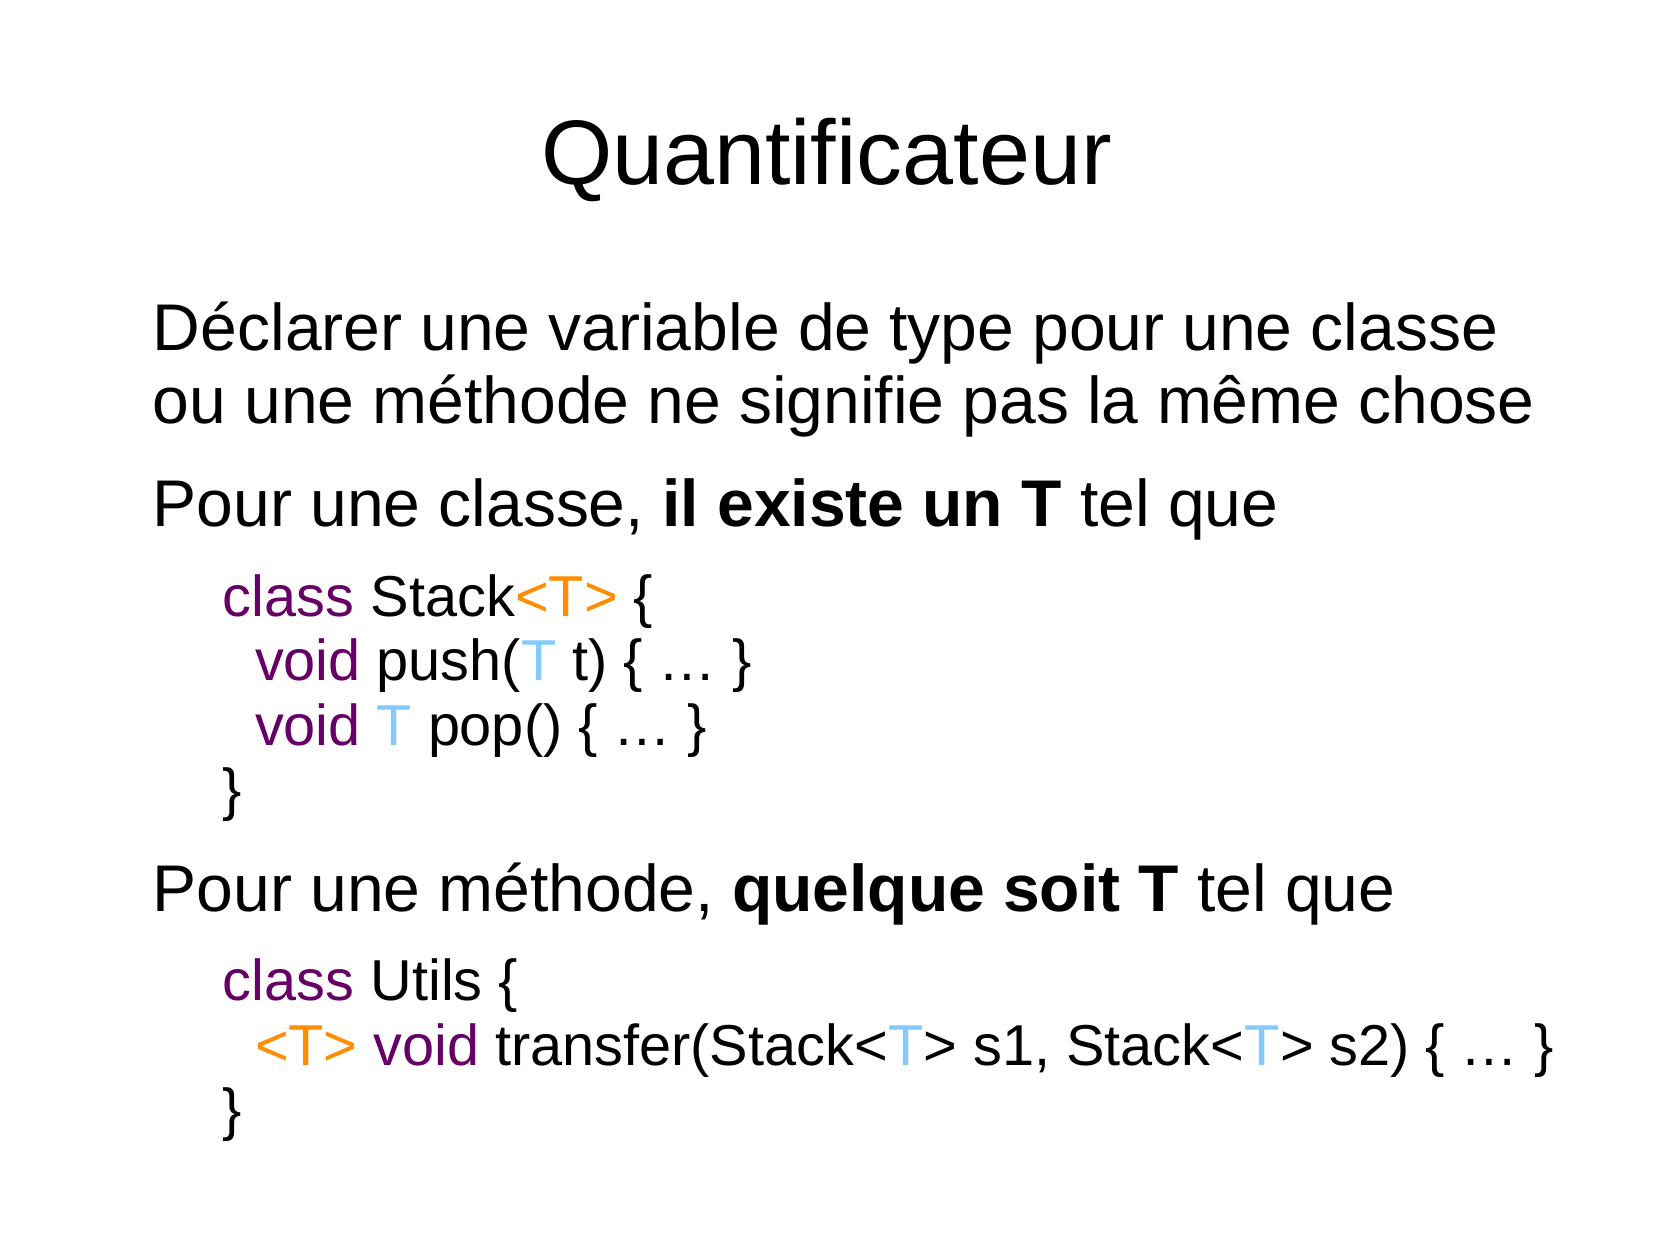

# Quantificateur
Déclarer une variable de type pour une classe ou une méthode ne signifie pas la même chose
Pour une classe, il existe un T tel que
class Stack<T> {
 void push(T t) { … }
 void T pop() { … }
}
Pour une méthode, quelque soit T tel que
class Utils {
 <T> void transfer(Stack<T> s1, Stack<T> s2) { … }
}